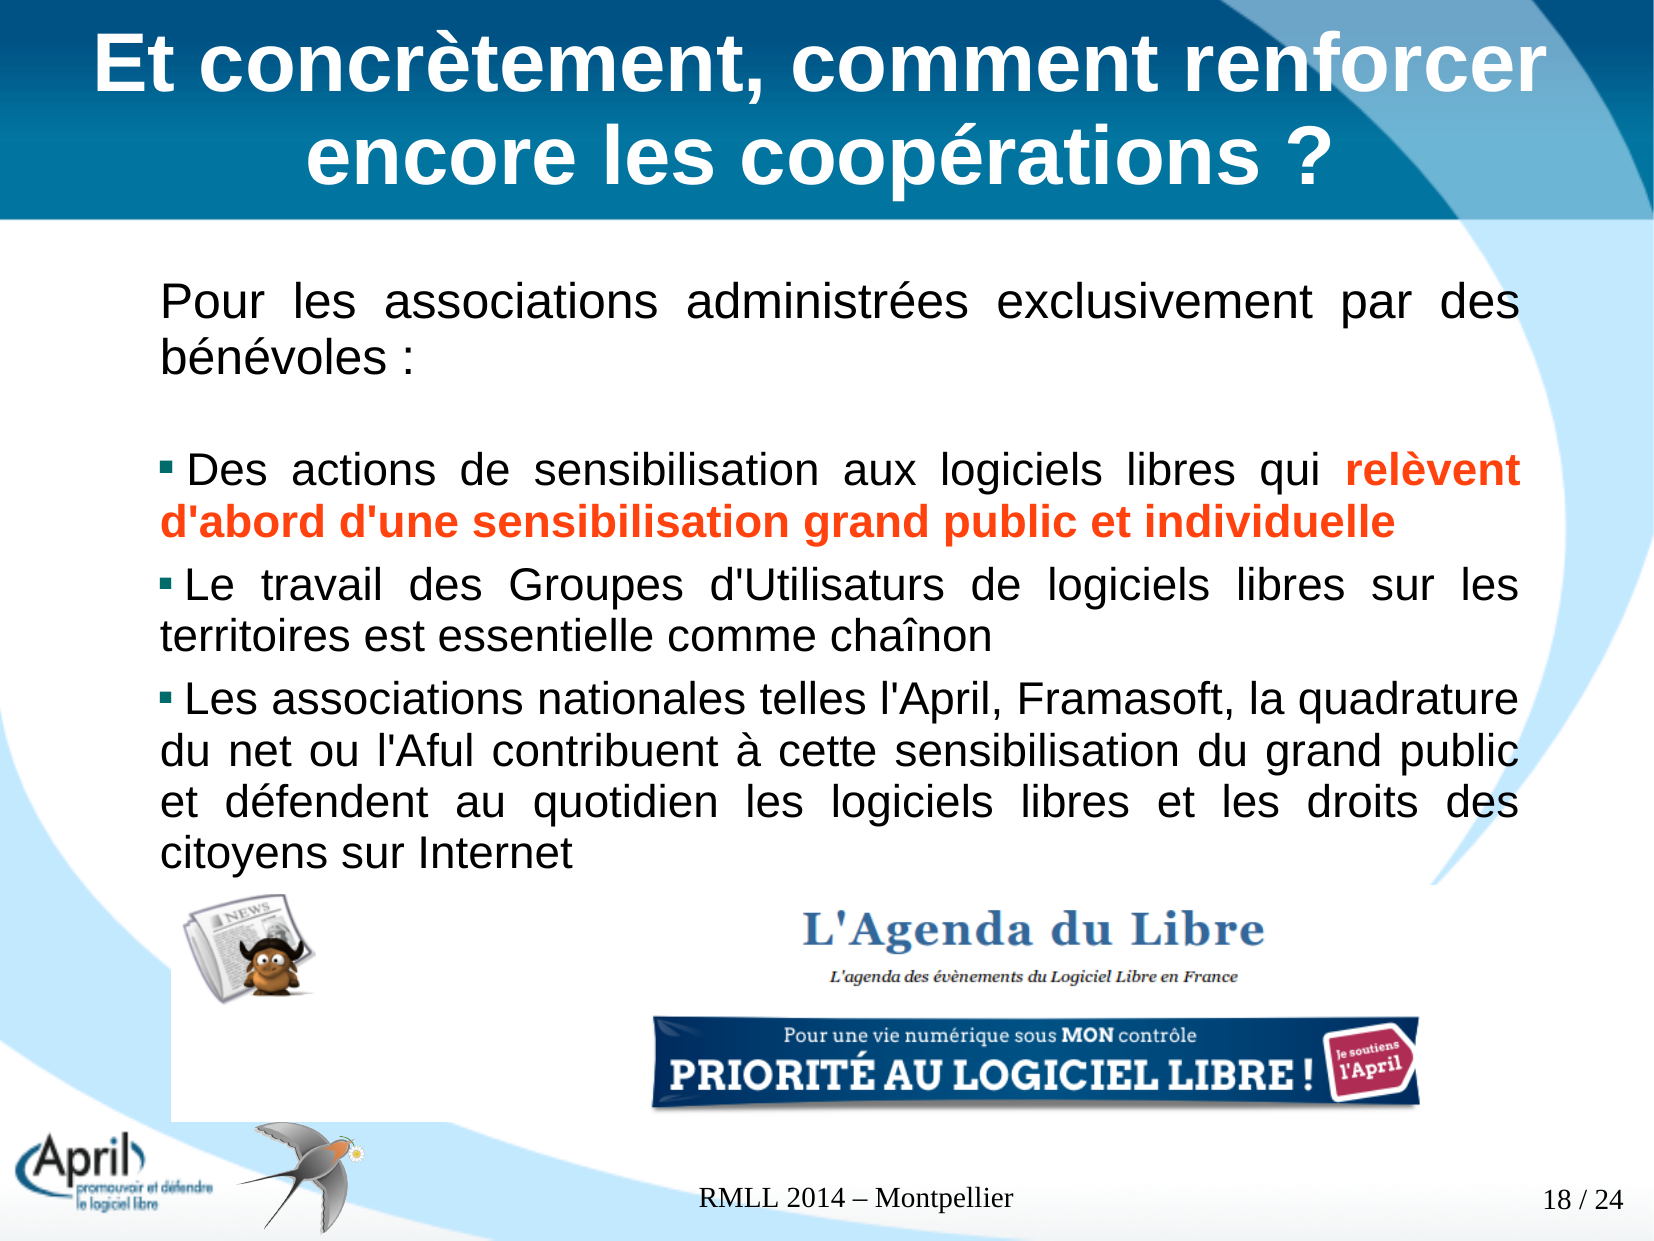

# Et concrètement, comment renforcer encore les coopérations ?
Pour les associations administrées exclusivement par des bénévoles :
 Des actions de sensibilisation aux logiciels libres qui relèvent d'abord d'une sensibilisation grand public et individuelle
 Le travail des Groupes d'Utilisaturs de logiciels libres sur les territoires est essentielle comme chaînon
 Les associations nationales telles l'April, Framasoft, la quadrature du net ou l'Aful contribuent à cette sensibilisation du grand public et défendent au quotidien les logiciels libres et les droits des citoyens sur Internet
18
L'informatique libre